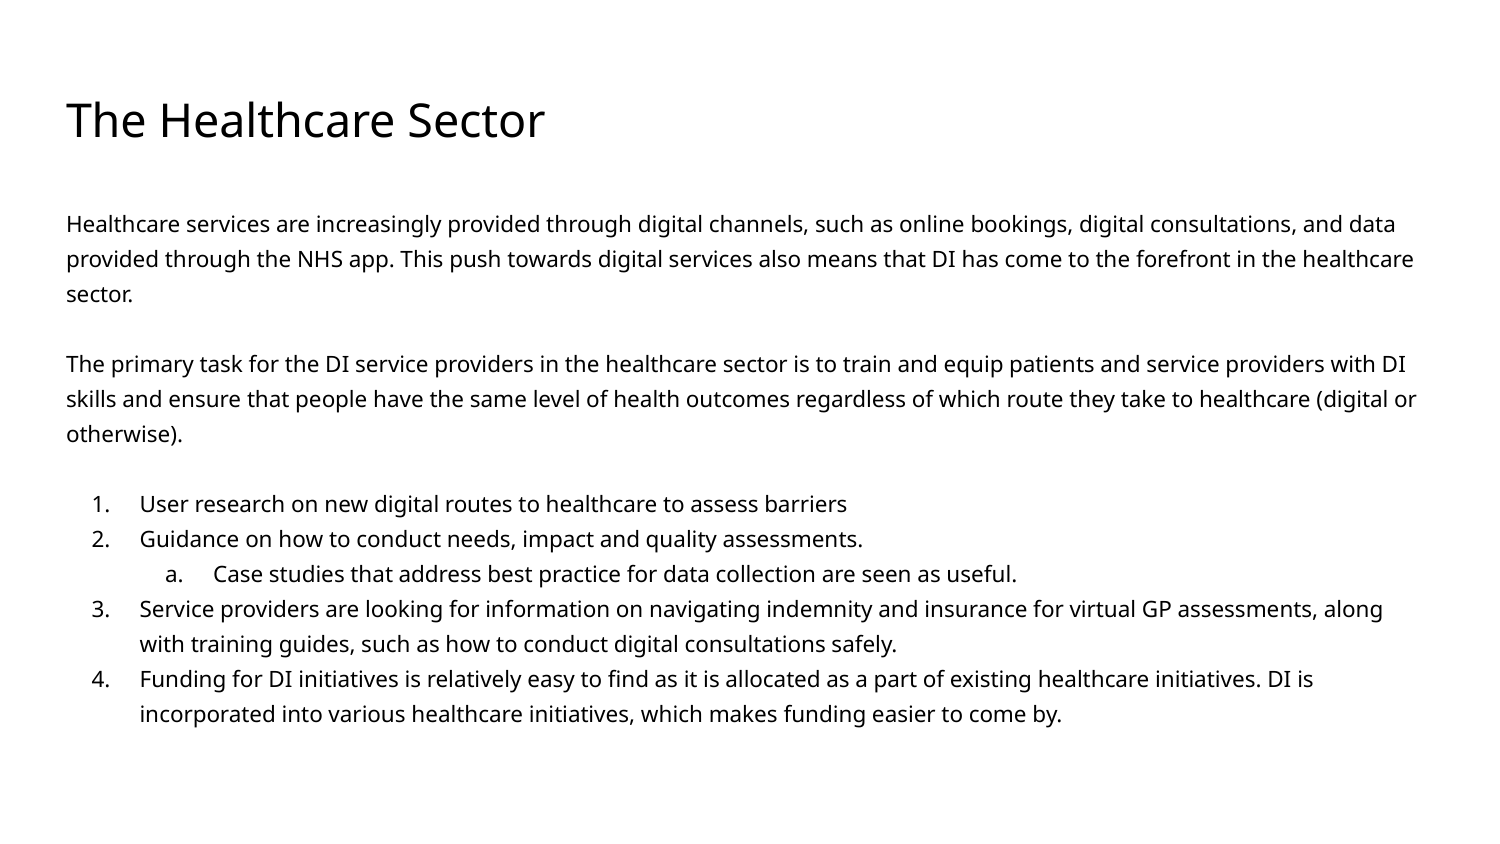

# The Healthcare Sector
Healthcare services are increasingly provided through digital channels, such as online bookings, digital consultations, and data provided through the NHS app. This push towards digital services also means that DI has come to the forefront in the healthcare sector.
The primary task for the DI service providers in the healthcare sector is to train and equip patients and service providers with DI skills and ensure that people have the same level of health outcomes regardless of which route they take to healthcare (digital or otherwise).
User research on new digital routes to healthcare to assess barriers
Guidance on how to conduct needs, impact and quality assessments.
Case studies that address best practice for data collection are seen as useful.
Service providers are looking for information on navigating indemnity and insurance for virtual GP assessments, along with training guides, such as how to conduct digital consultations safely.
Funding for DI initiatives is relatively easy to find as it is allocated as a part of existing healthcare initiatives. DI is incorporated into various healthcare initiatives, which makes funding easier to come by.